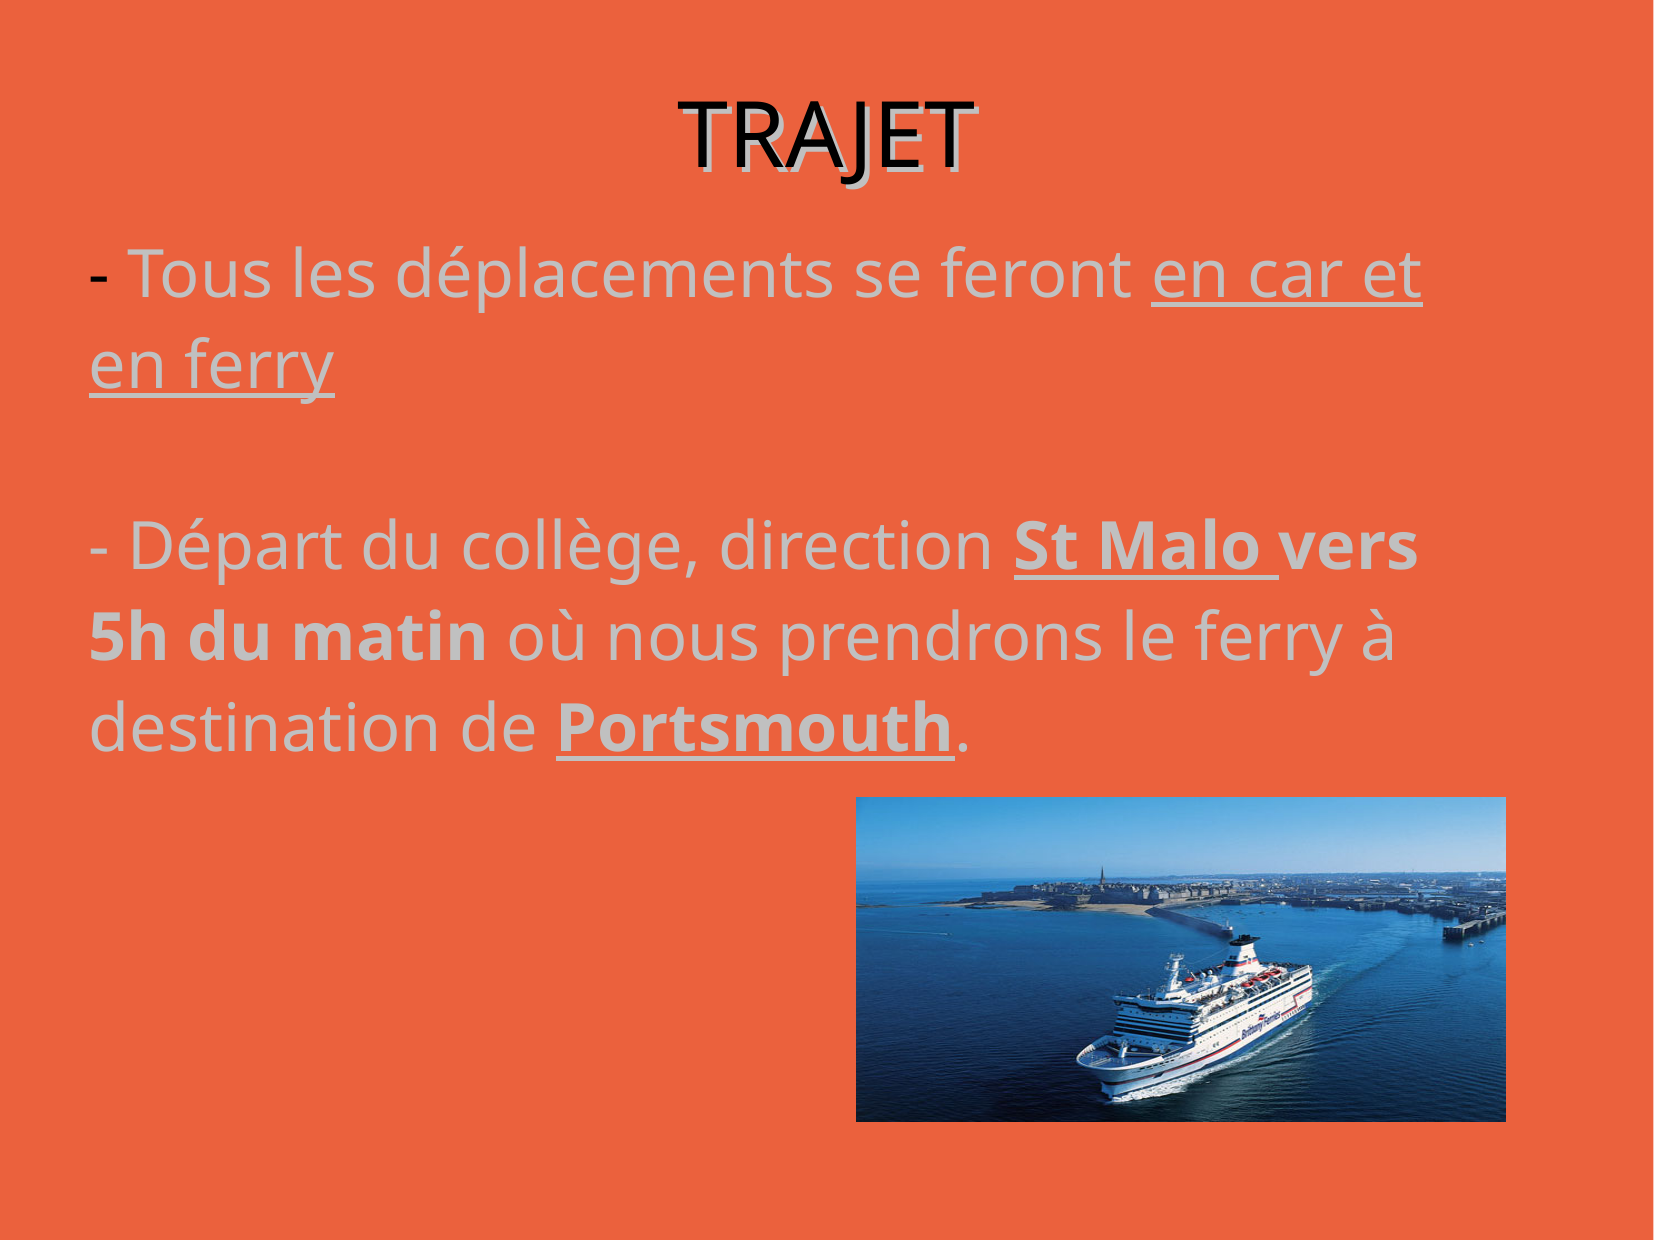

# TRAJET
- Tous les déplacements se feront en car et en ferry
- Départ du collège, direction St Malo vers 5h du matin où nous prendrons le ferry à destination de Portsmouth.